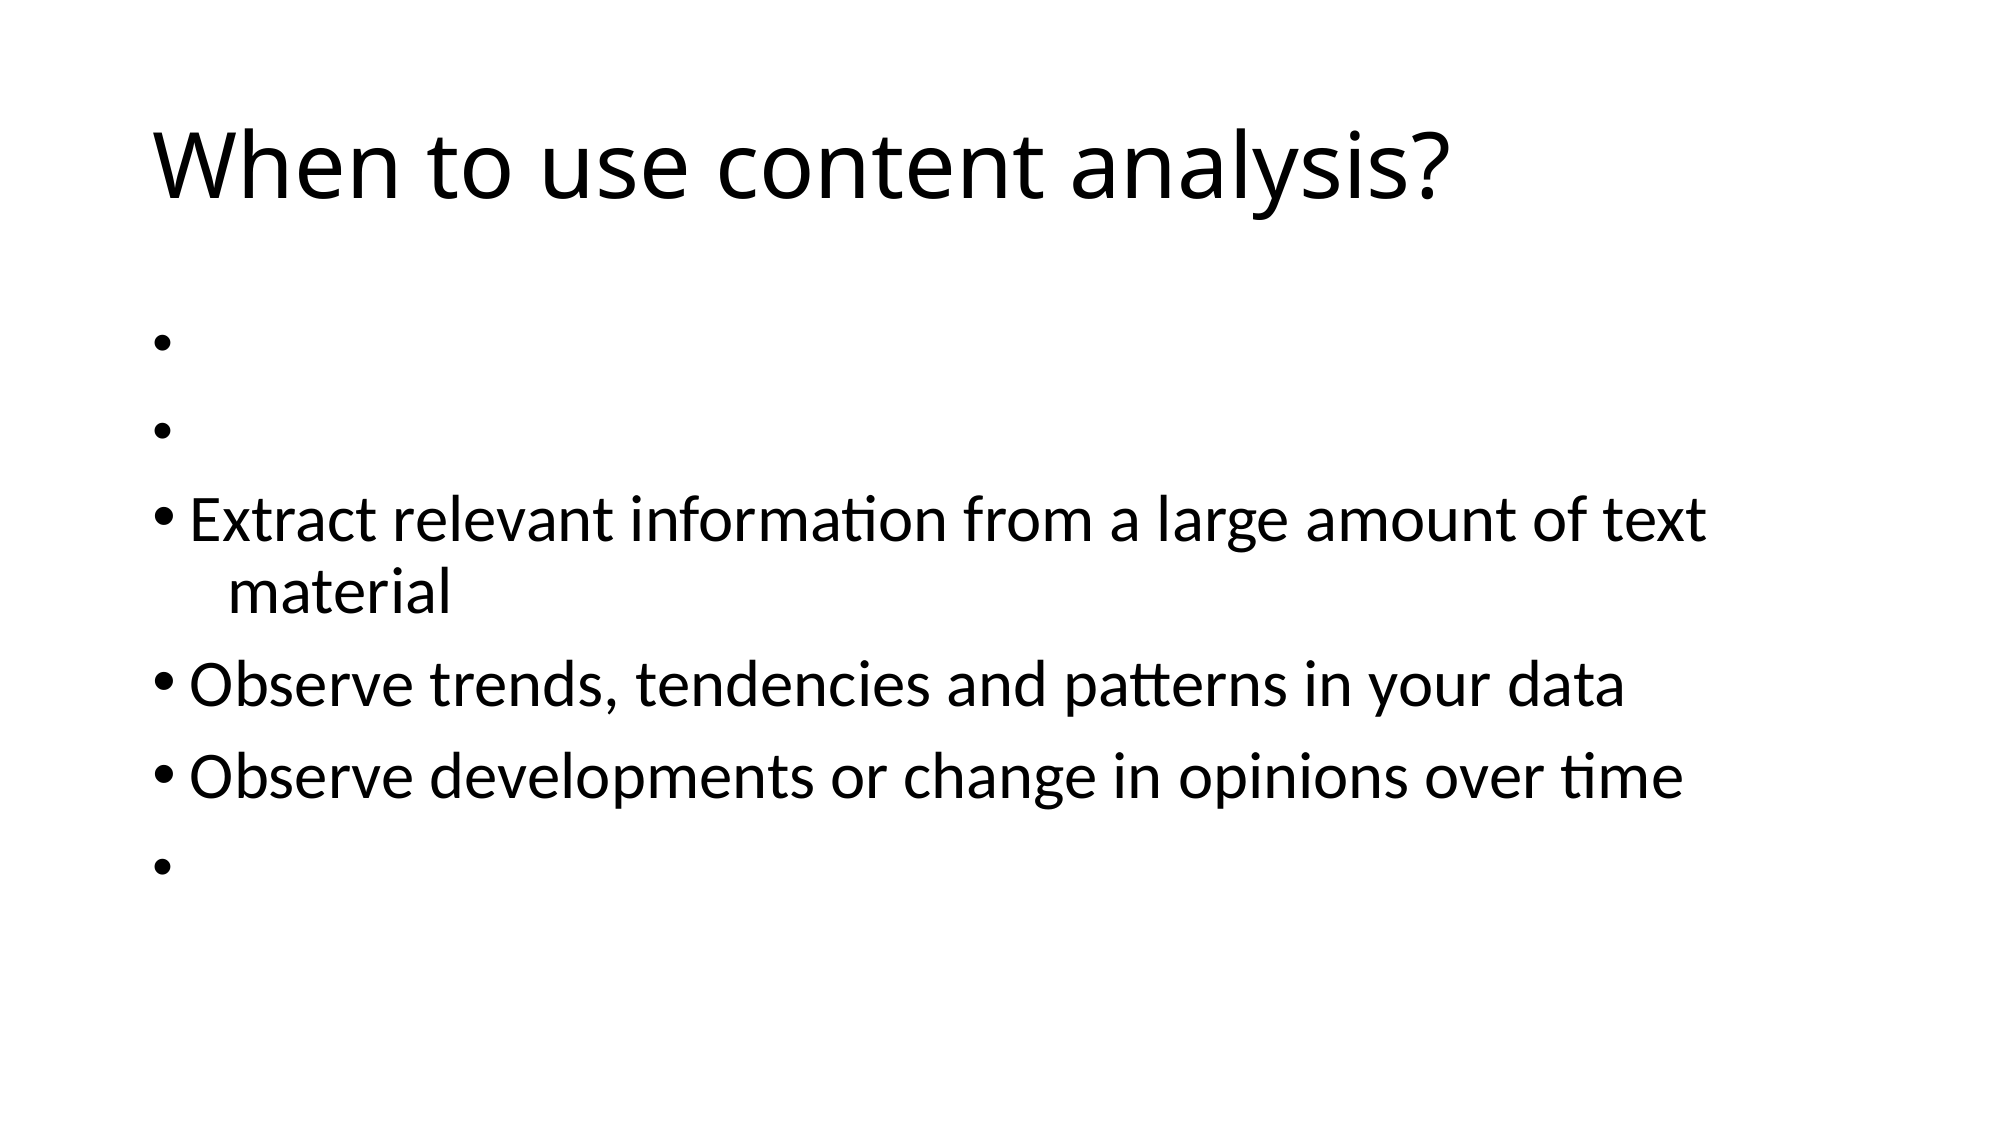

# When to use content analysis?
Extract relevant information from a large amount of text material
Observe trends, tendencies and patterns in your data
Observe developments or change in opinions over time